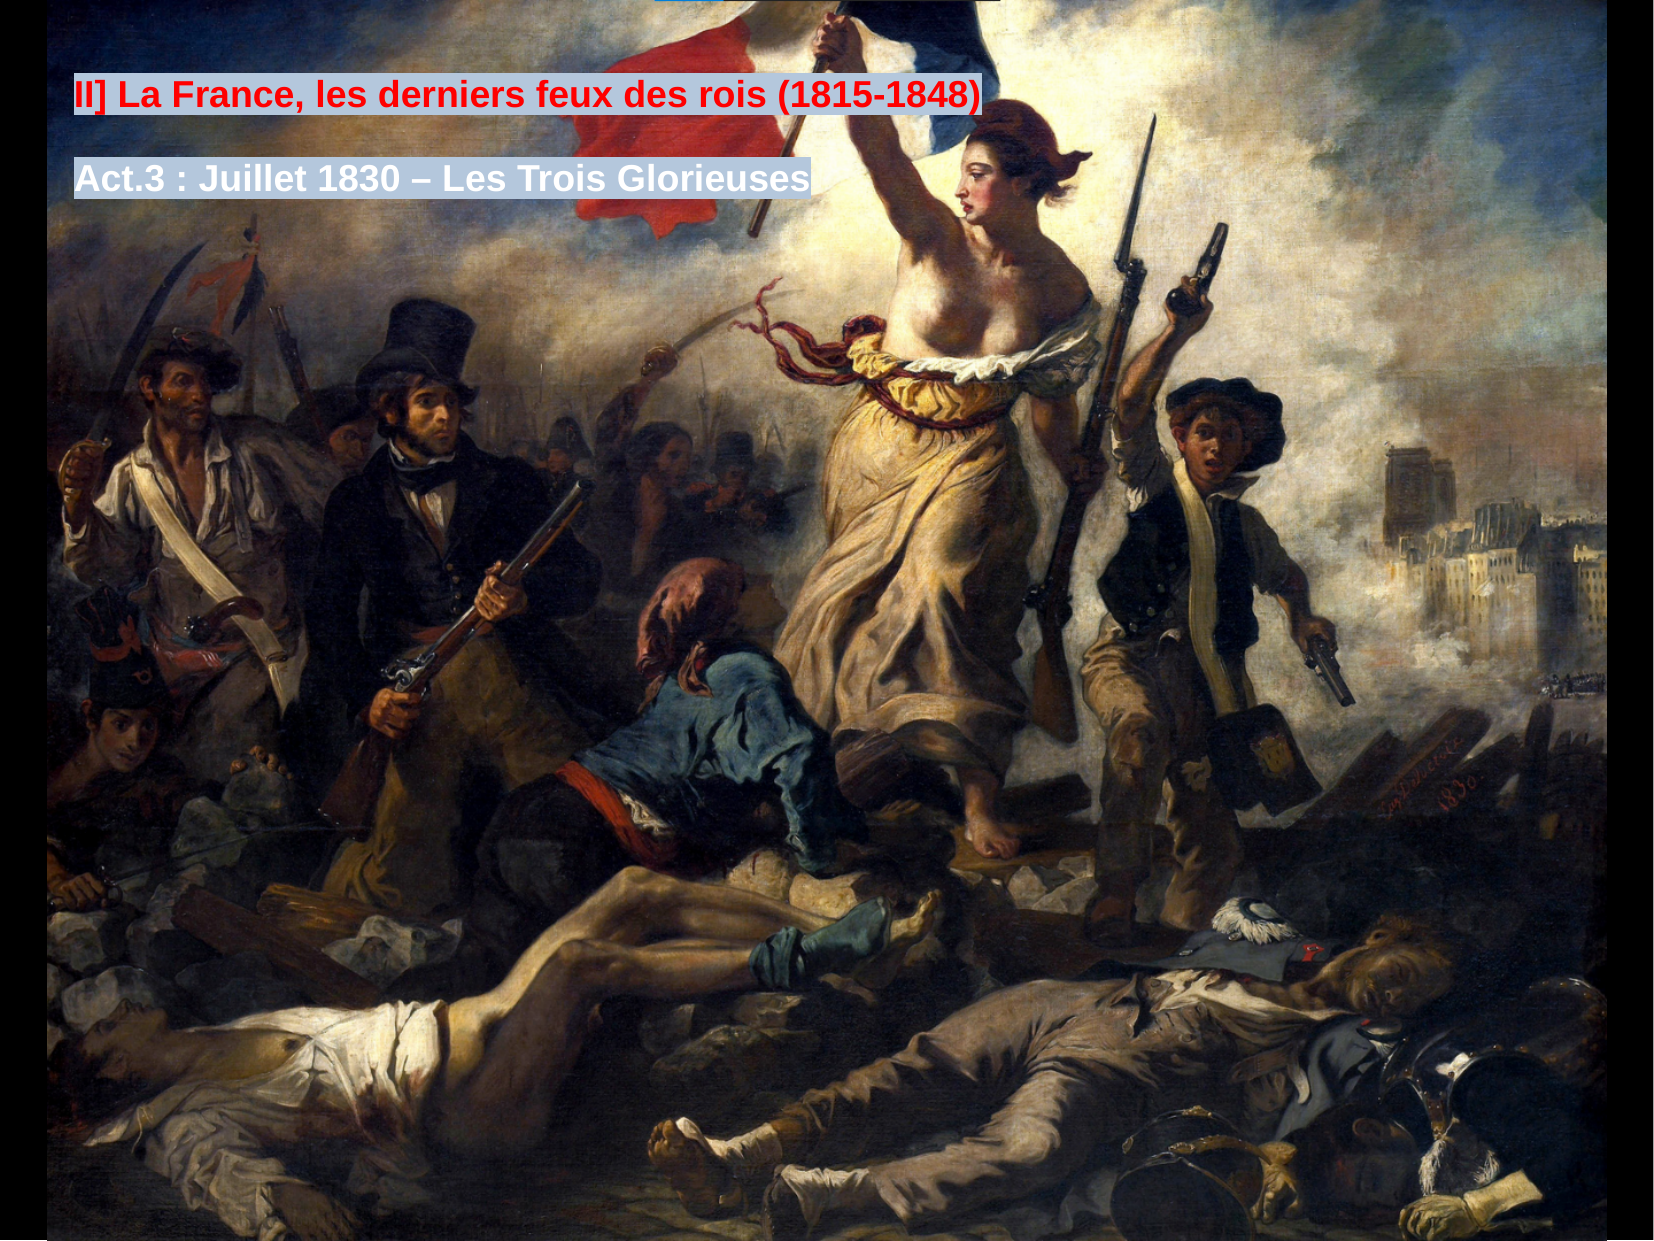

II] La France, les derniers feux des rois (1815-1848)
Act.3 : Juillet 1830 – Les Trois Glorieuses